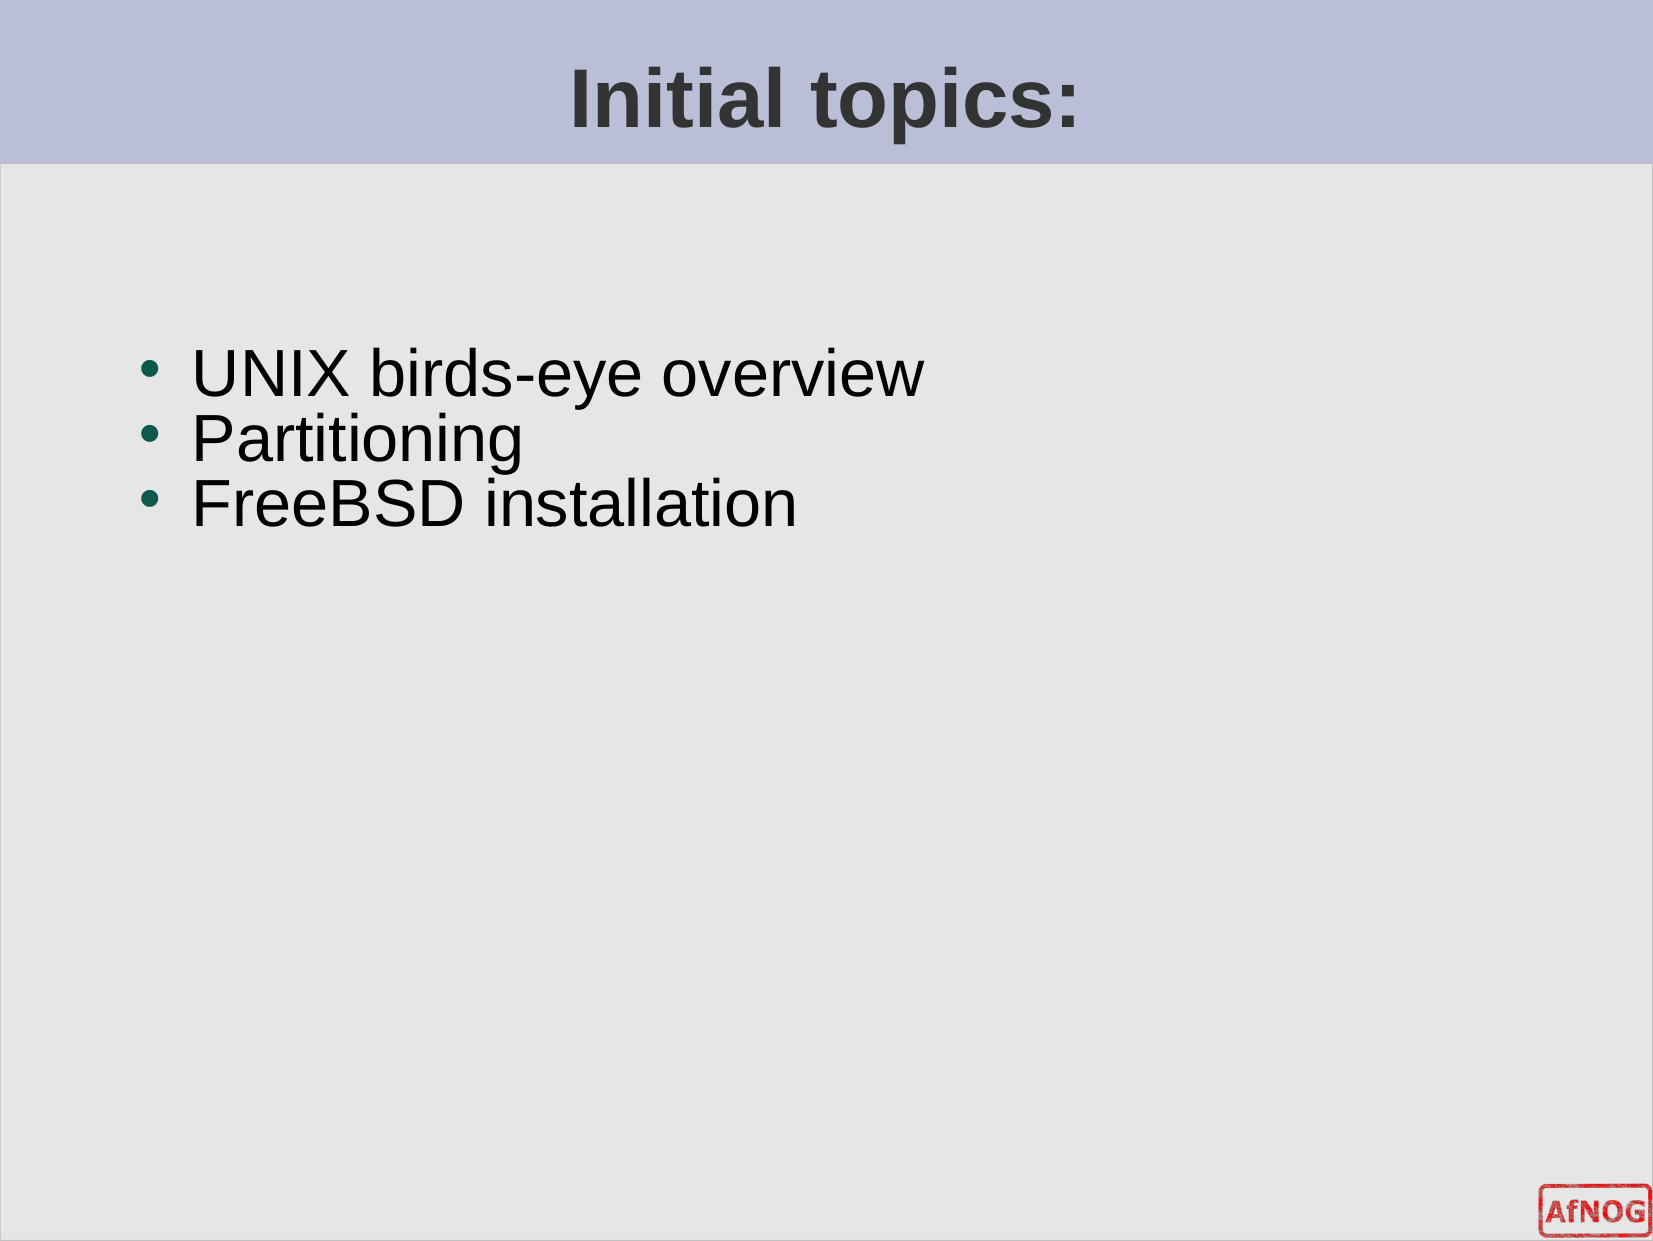

# Initial topics:
UNIX birds-eye overview
Partitioning
FreeBSD installation